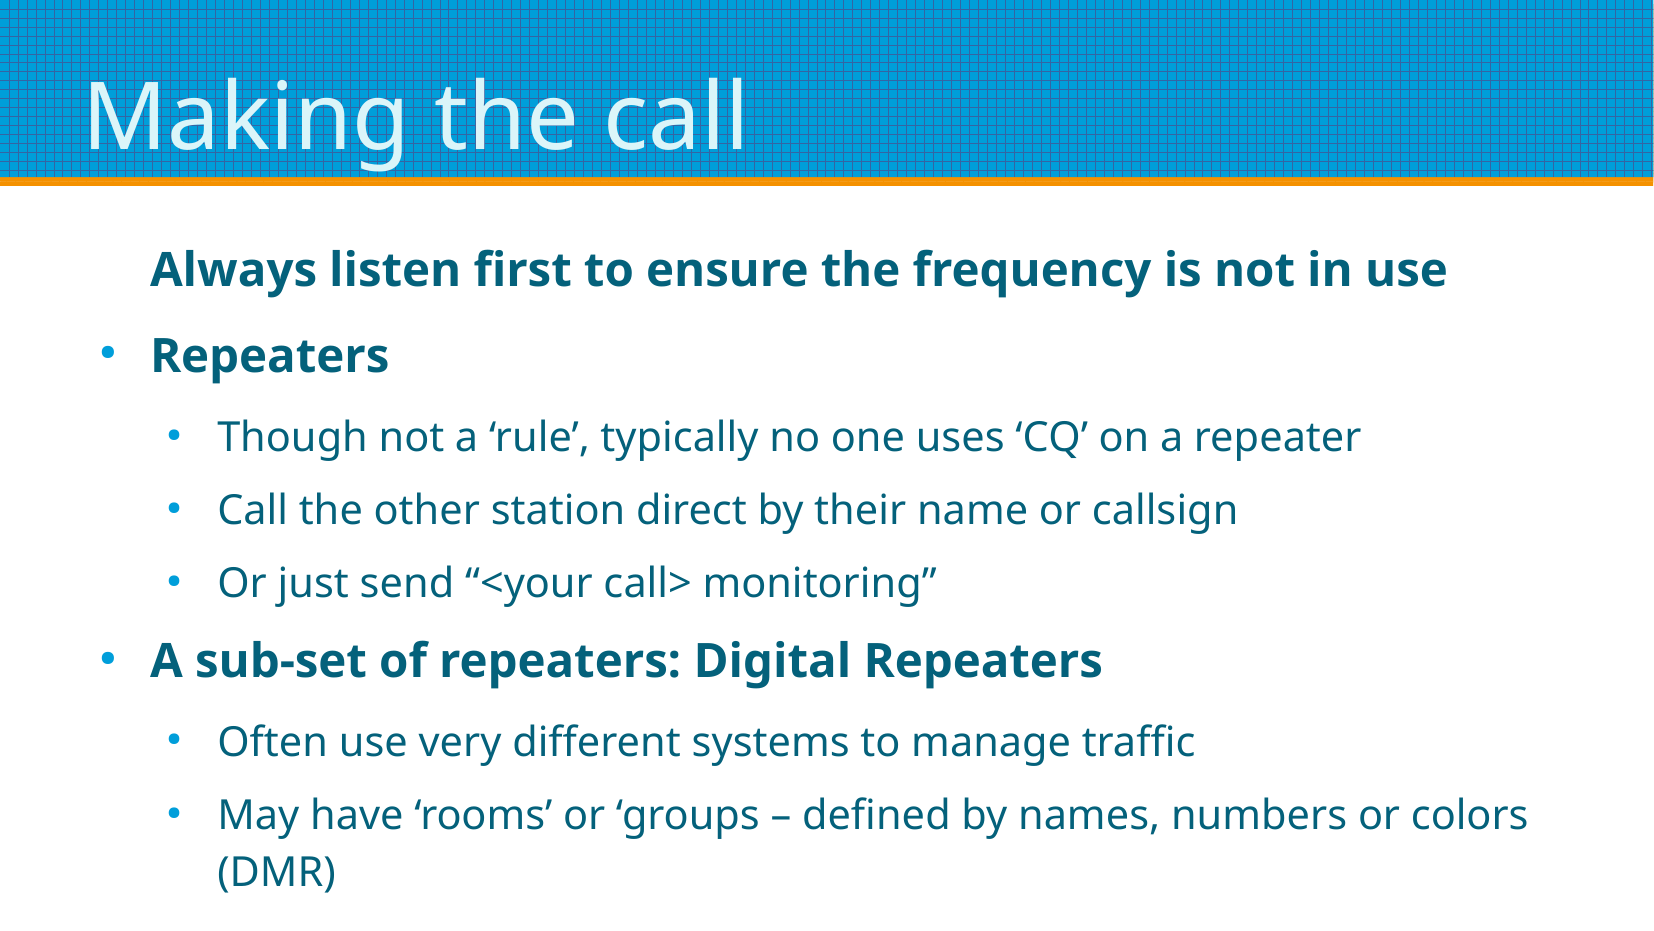

# Making the call
Always listen first to ensure the frequency is not in use
Repeaters
Though not a ‘rule’, typically no one uses ‘CQ’ on a repeater
Call the other station direct by their name or callsign
Or just send “<your call> monitoring”
A sub-set of repeaters: Digital Repeaters
Often use very different systems to manage traffic
May have ‘rooms’ or ‘groups – defined by names, numbers or colors (DMR)